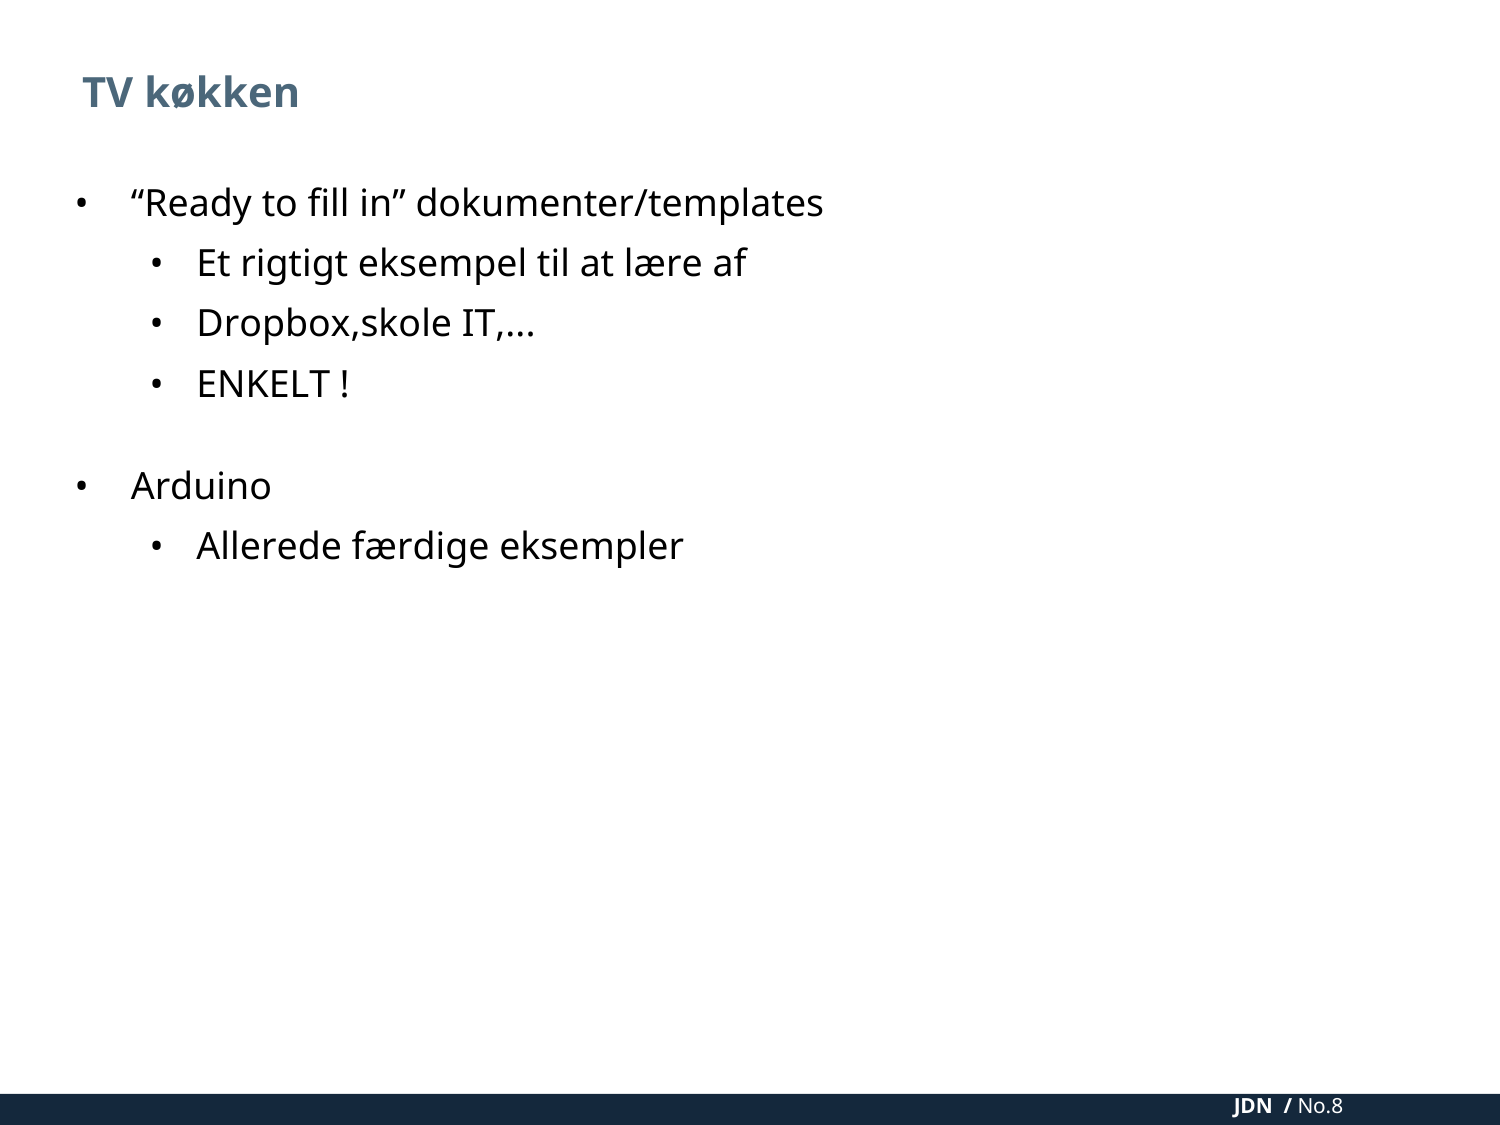

# TV køkken
“Ready to fill in” dokumenter/templates
Et rigtigt eksempel til at lære af
Dropbox,skole IT,...
ENKELT !
Arduino
Allerede færdige eksempler